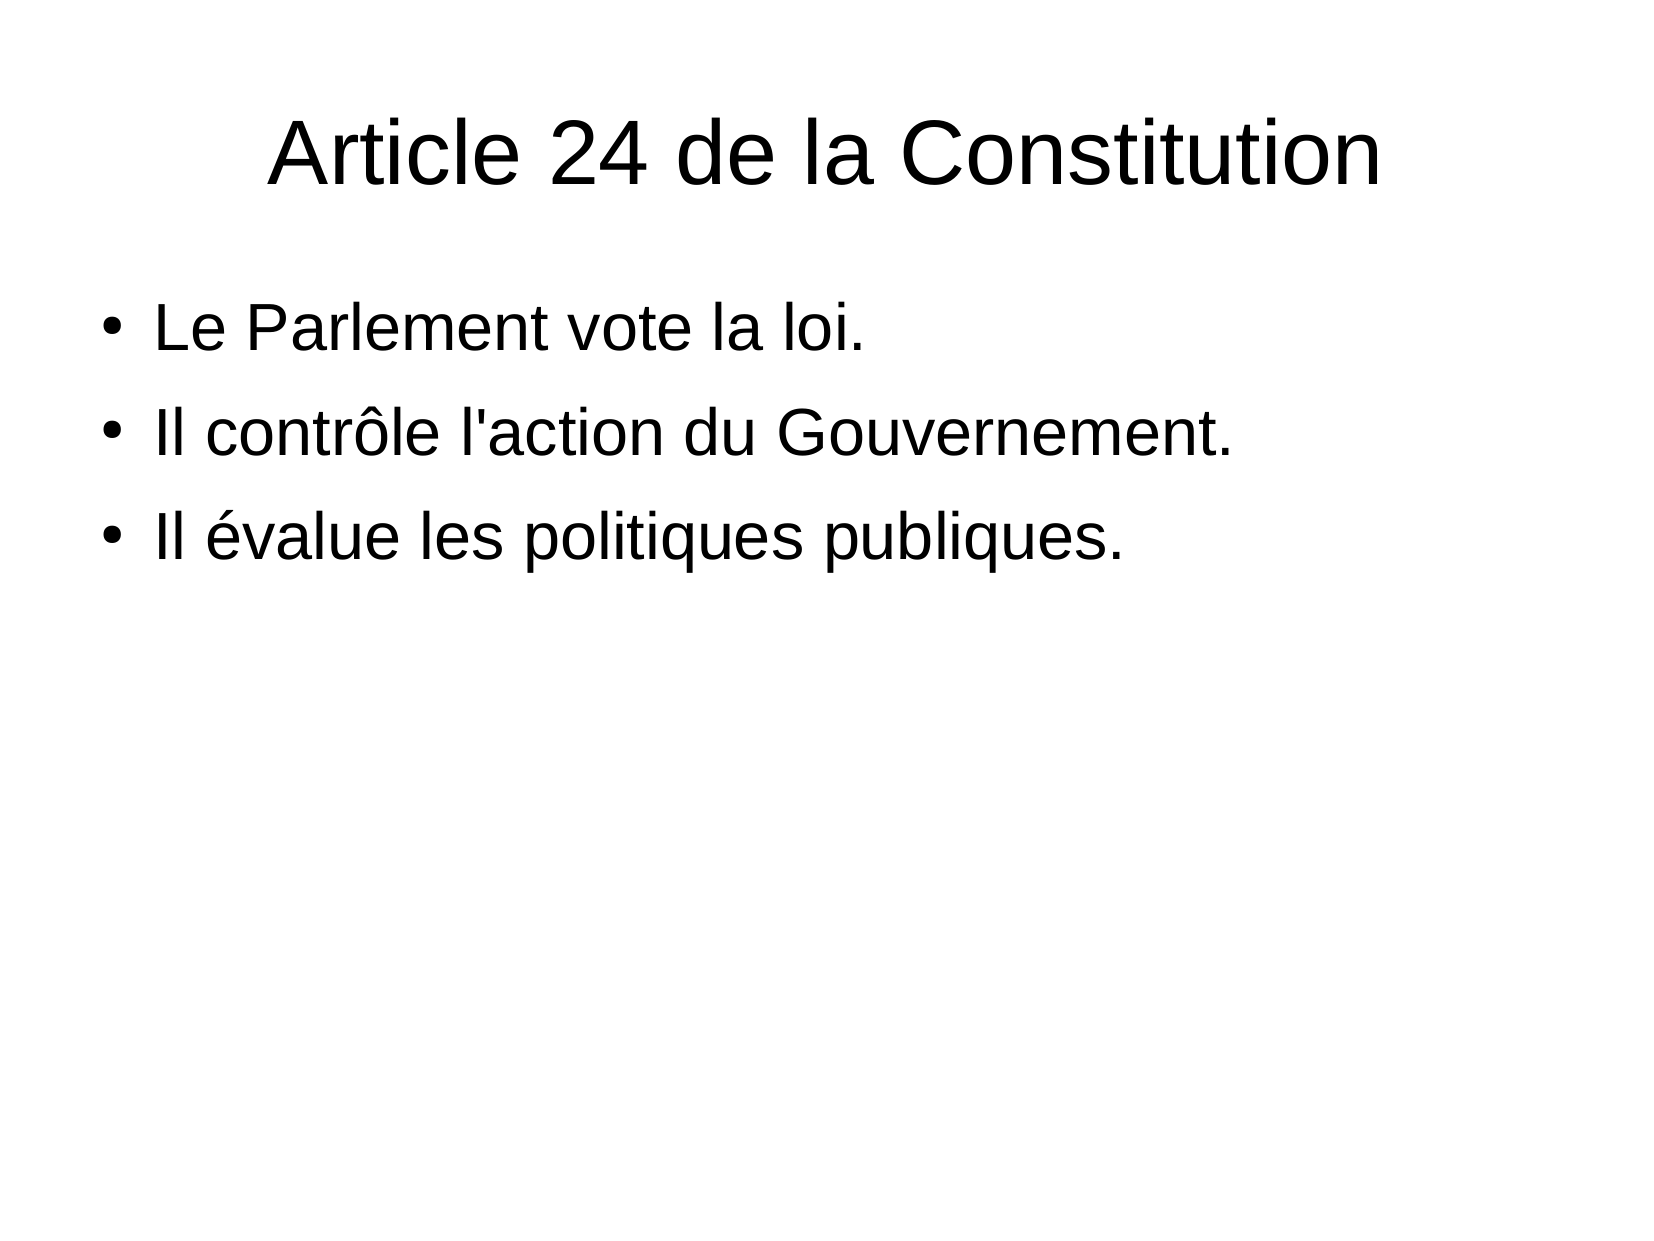

# Article 24 de la Constitution
Le Parlement vote la loi.
Il contrôle l'action du Gouvernement.
Il évalue les politiques publiques.